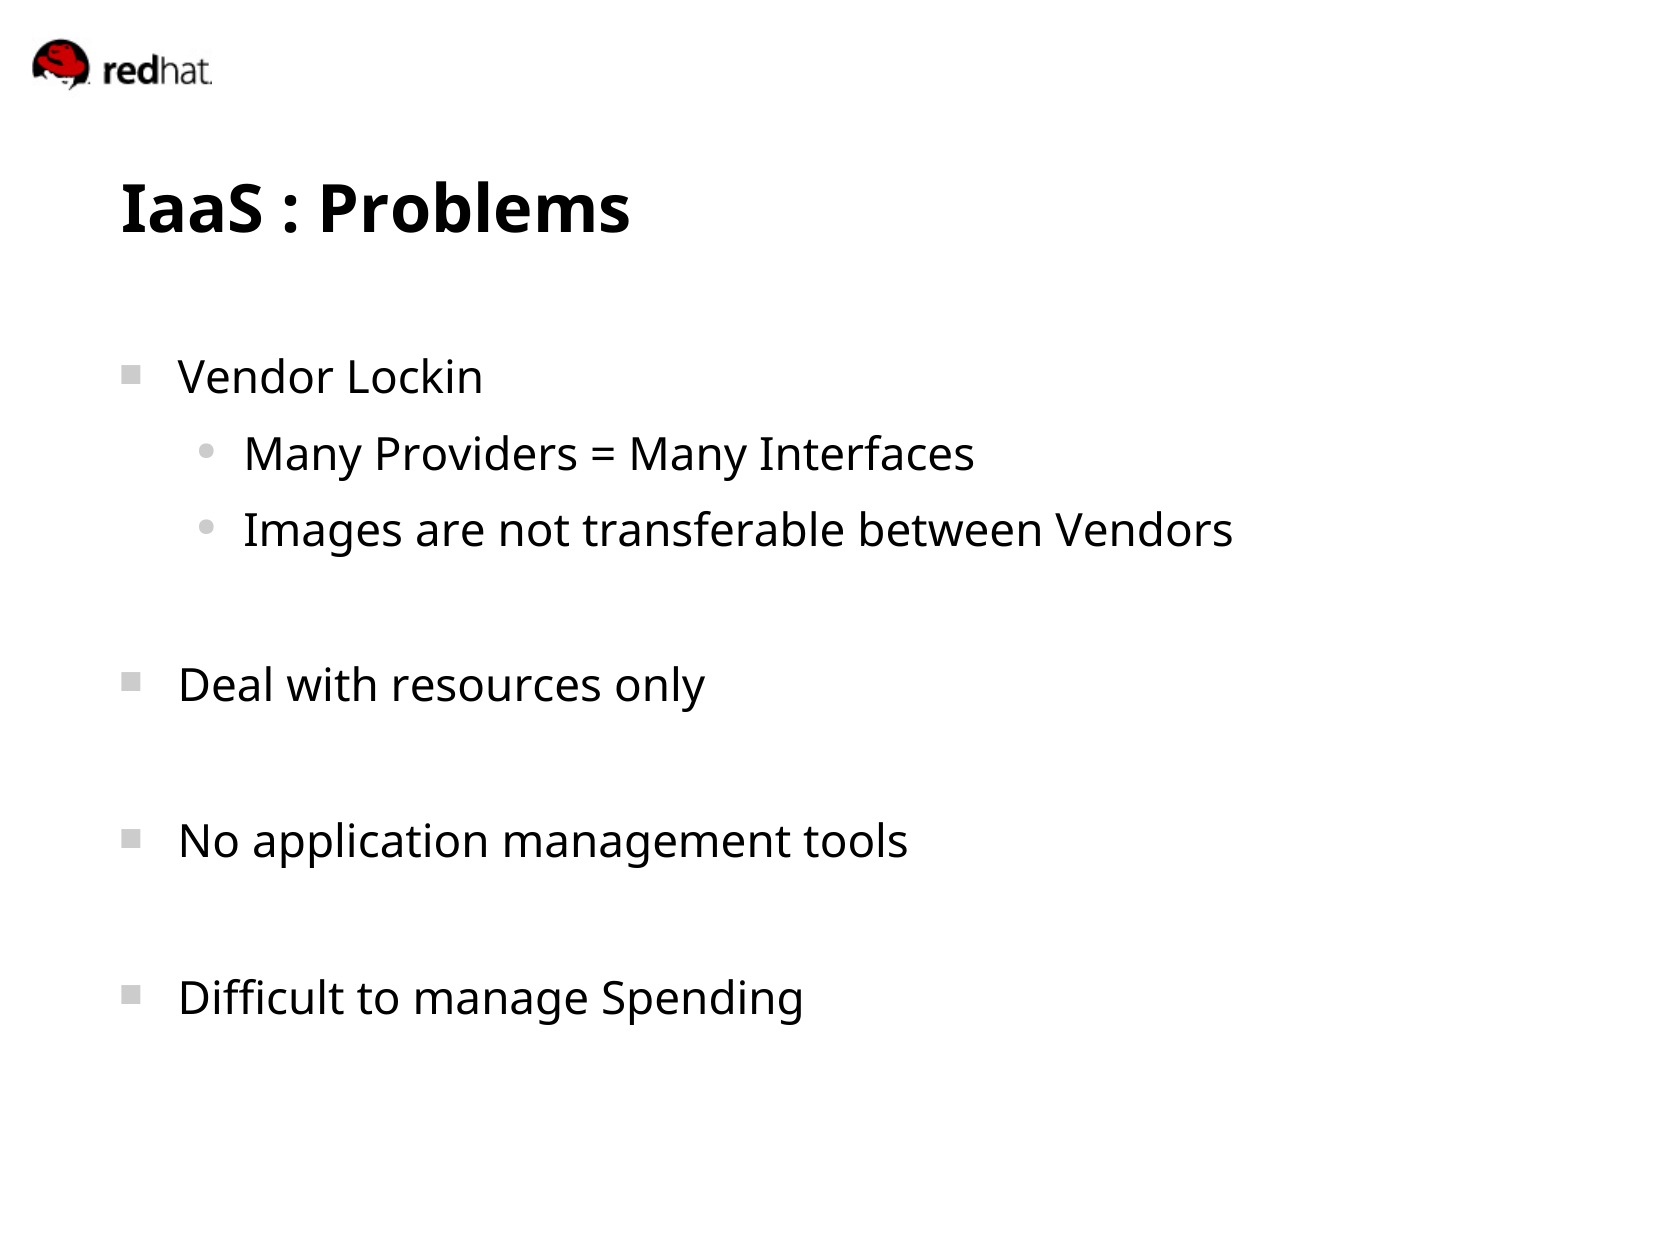

# IaaS : Problems
Vendor Lockin
Many Providers = Many Interfaces
Images are not transferable between Vendors
Deal with resources only
No application management tools
Difficult to manage Spending